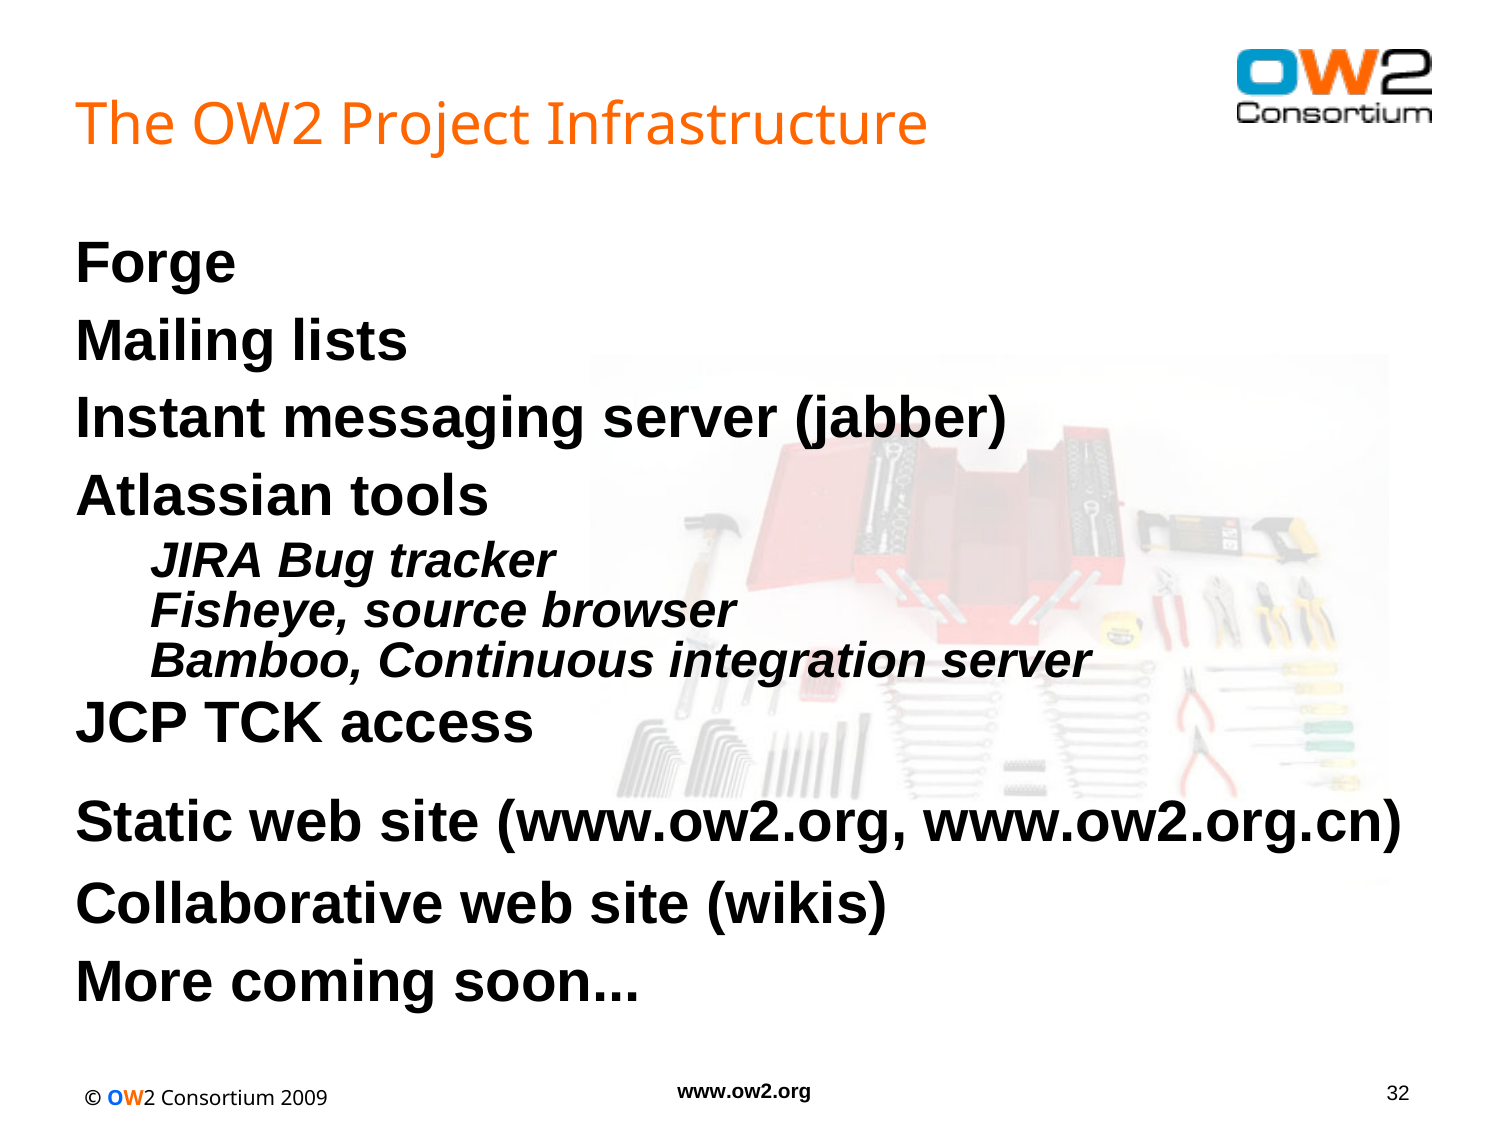

# The OW2 Project Infrastructure
Forge
Mailing lists
Instant messaging server (jabber)
Atlassian tools
JIRA Bug tracker
Fisheye, source browser
Bamboo, Continuous integration server
JCP TCK access
Static web site (www.ow2.org, www.ow2.org.cn)
Collaborative web site (wikis)
More coming soon...
32